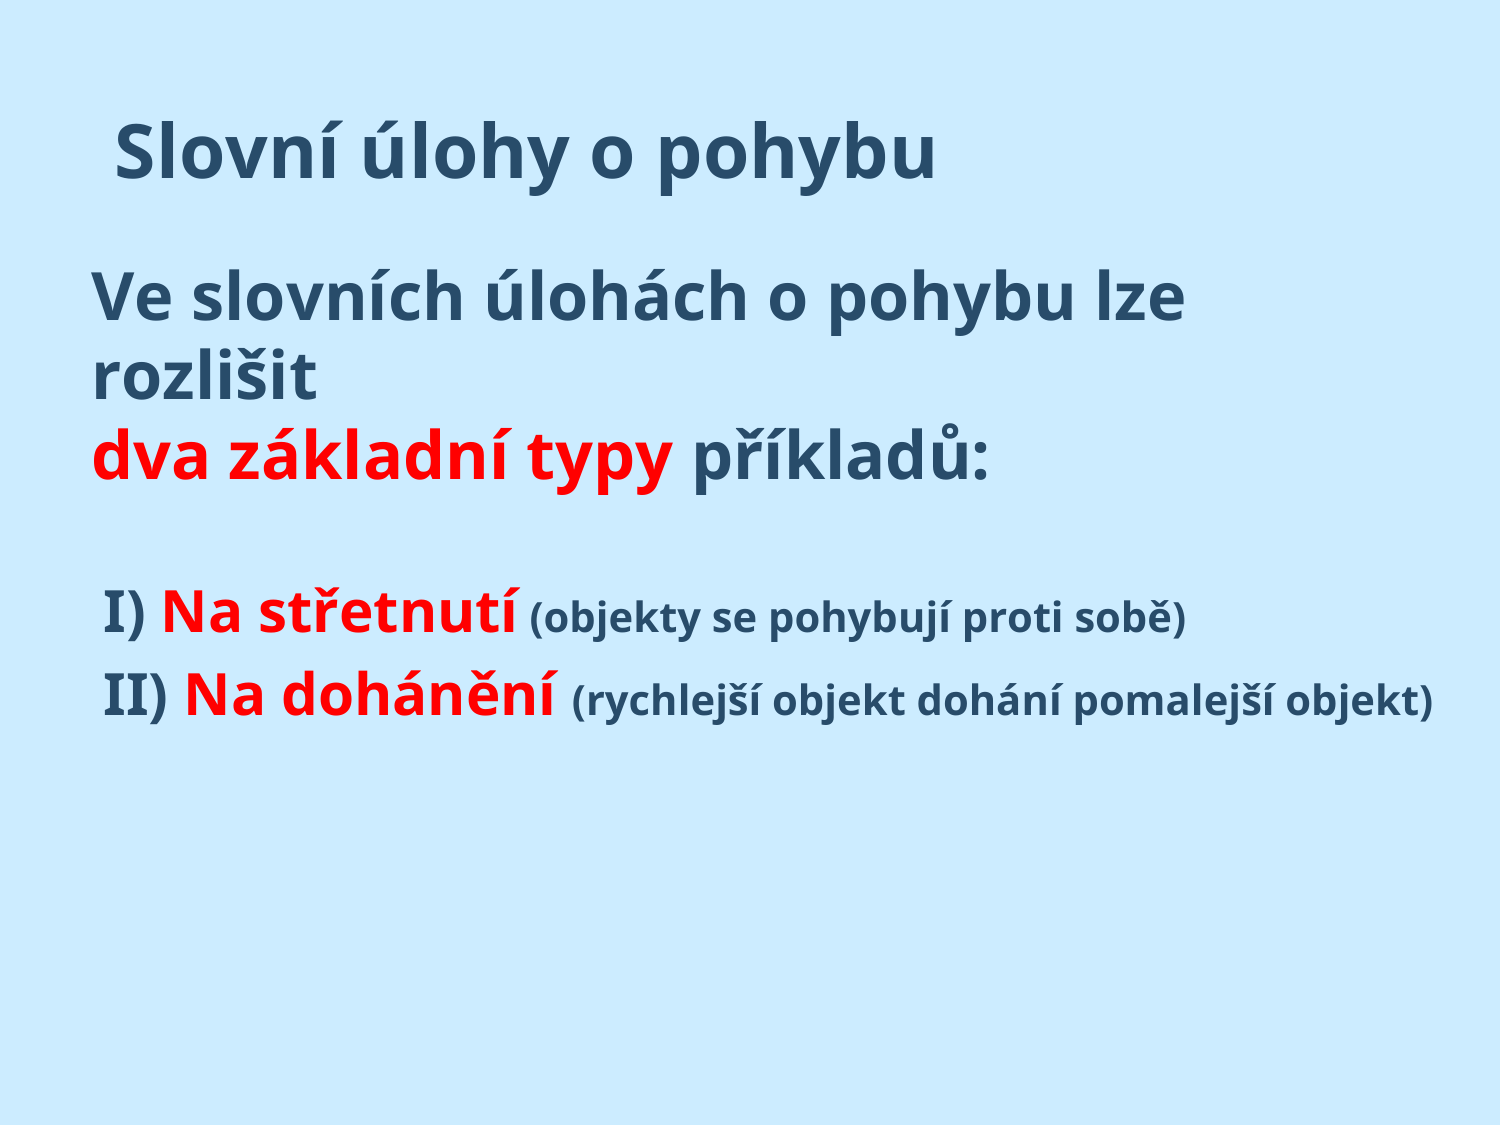

Slovní úlohy o pohybu
Ve slovních úlohách o pohybu lze rozlišit
dva základní typy příkladů:
I) Na střetnutí (objekty se pohybují proti sobě)
II) Na dohánění (rychlejší objekt dohání pomalejší objekt)